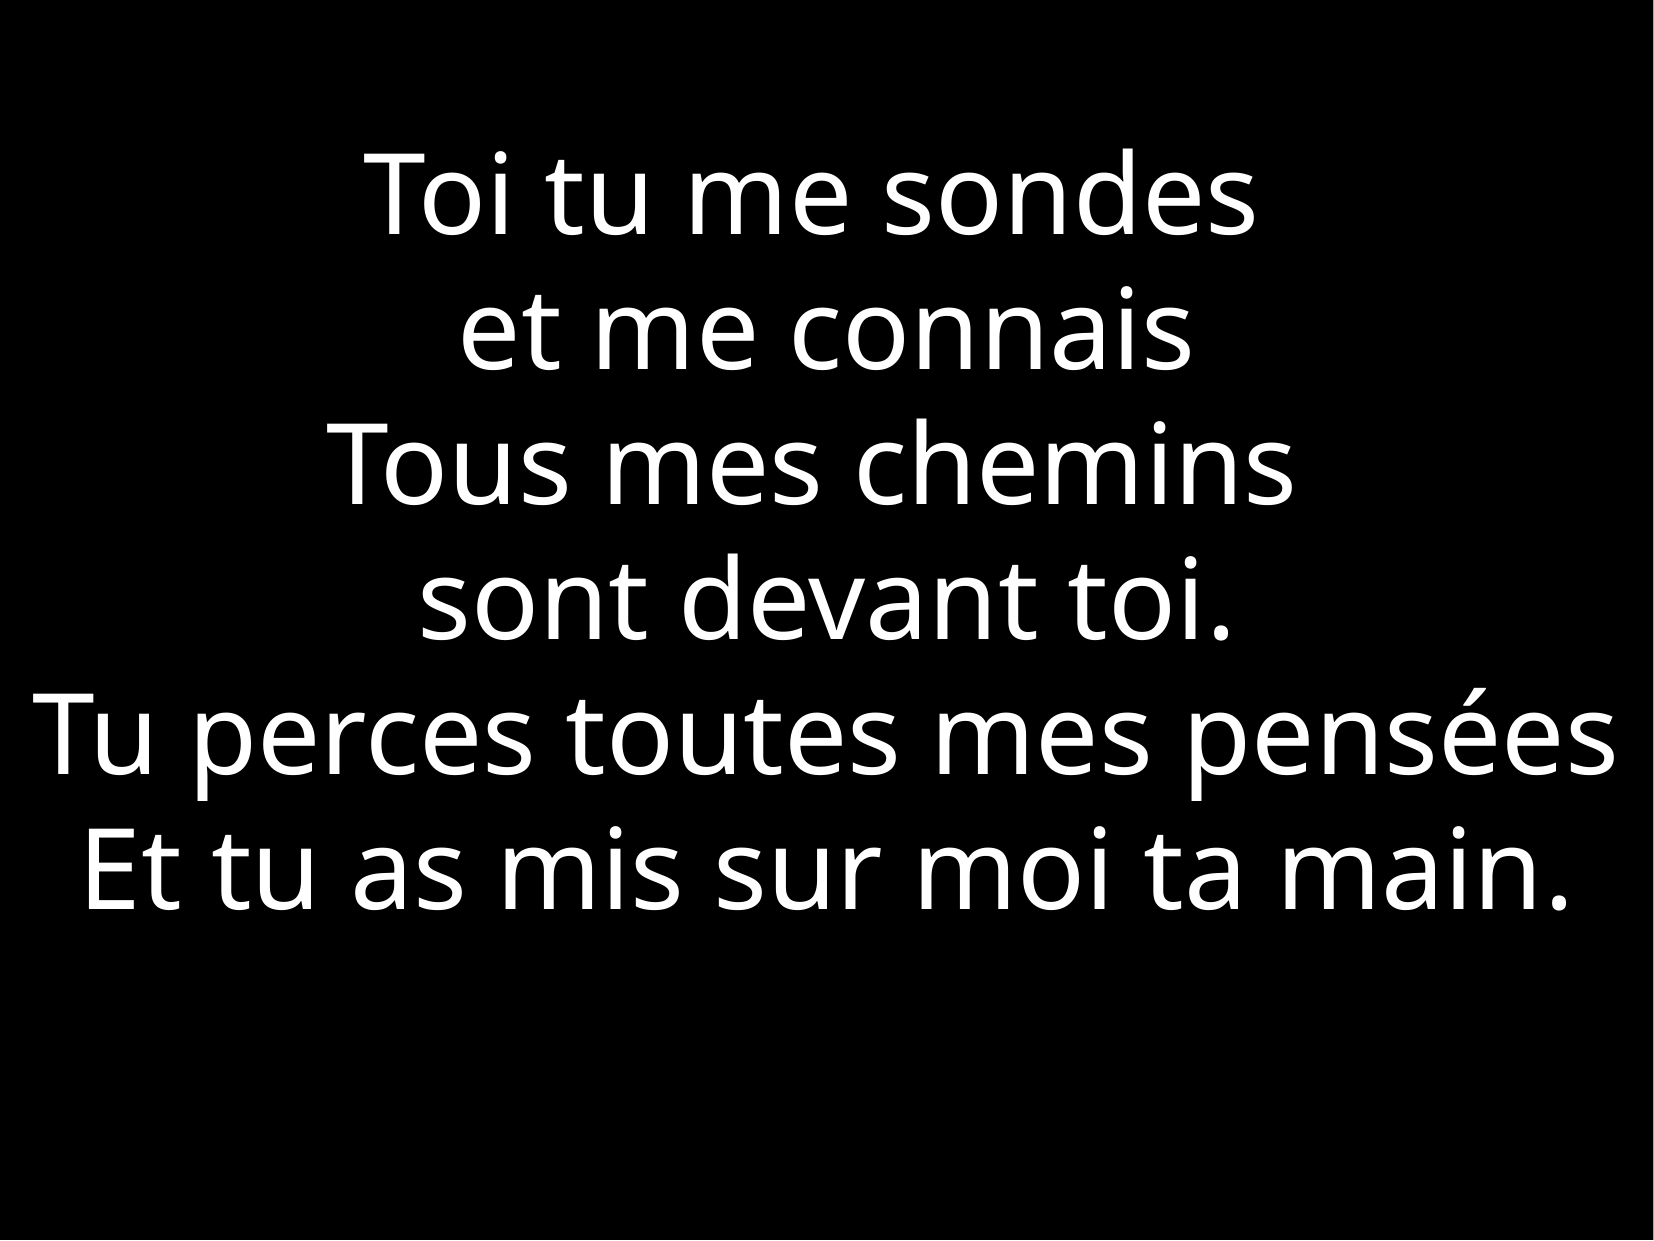

Toi tu me sondes
et me connais
Tous mes chemins
sont devant toi.
Tu perces toutes mes pensées
Et tu as mis sur moi ta main.